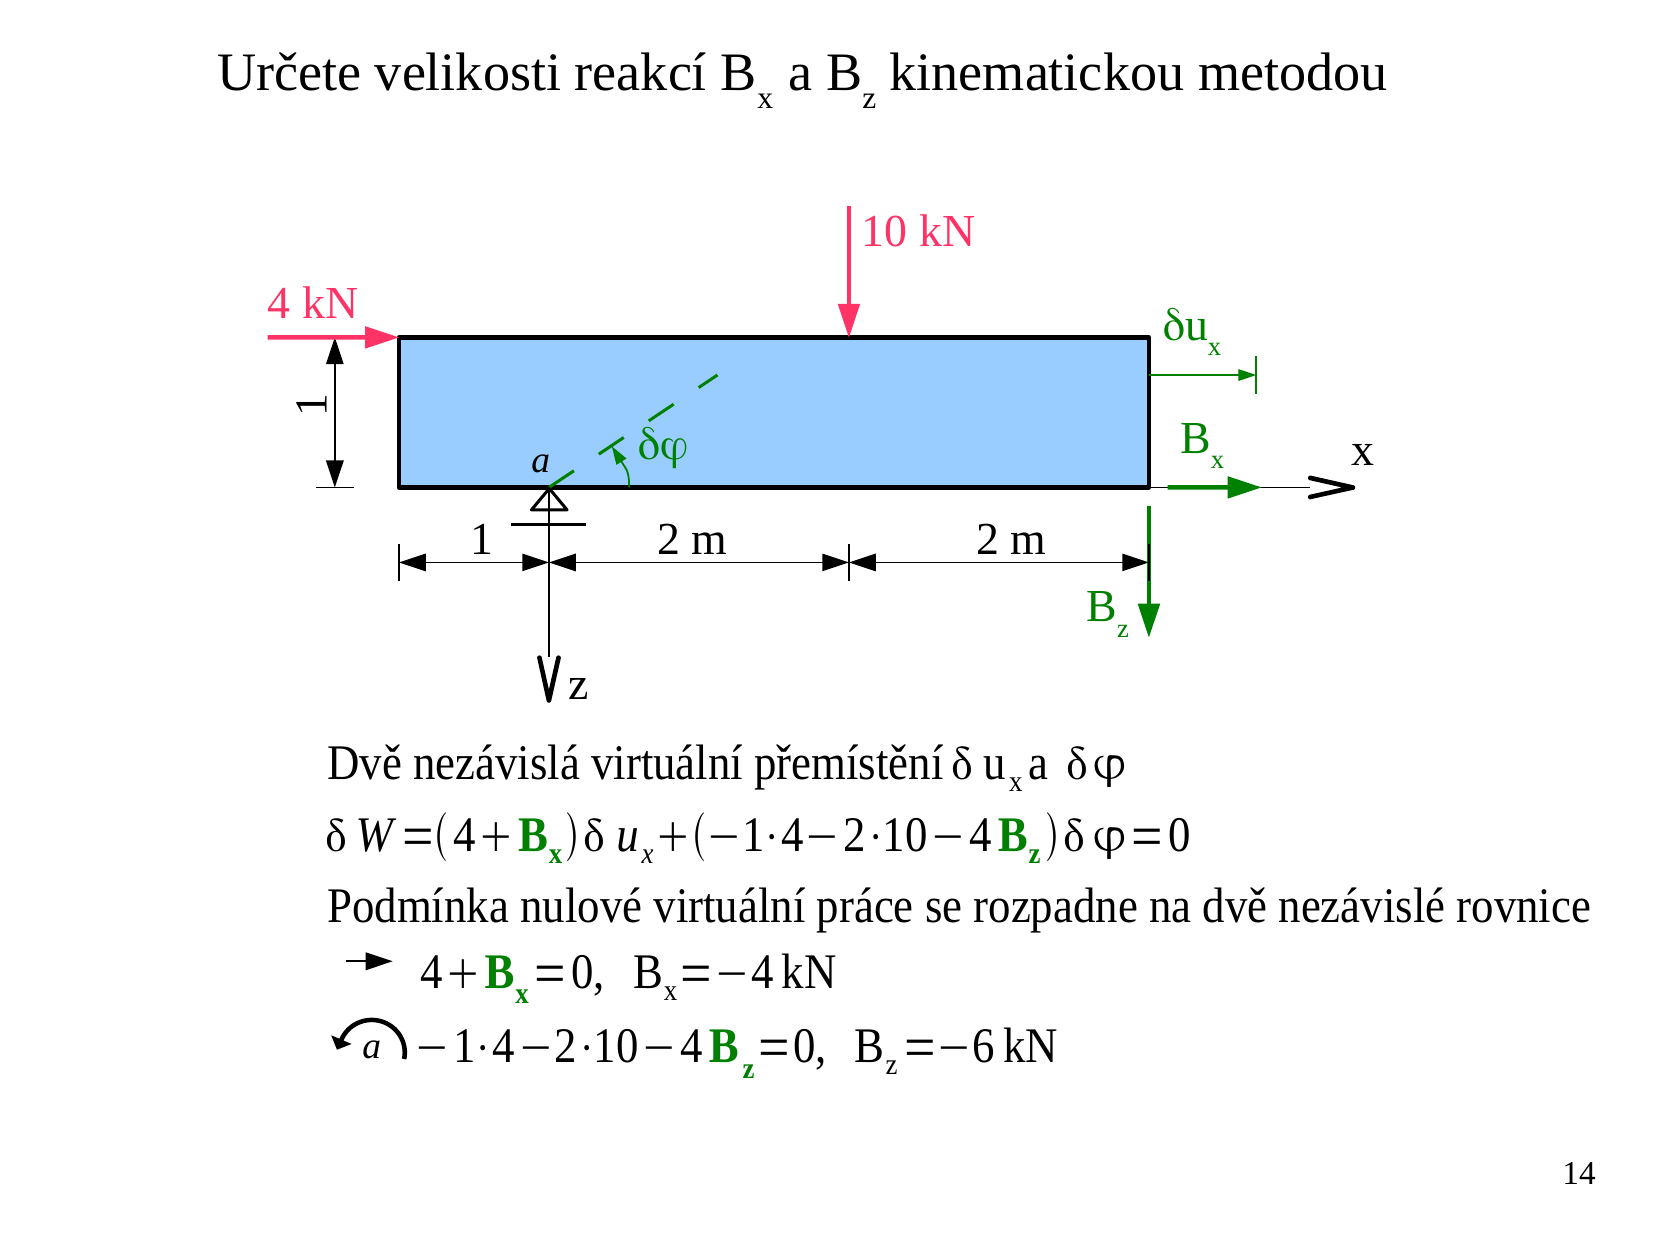

# Určete velikosti reakcí Bx a Bz kinematickou metodou
10 kN
4 kN
dux
1
Bx
x
dj
a
1
2 m
2 m
Bz
z
a
14